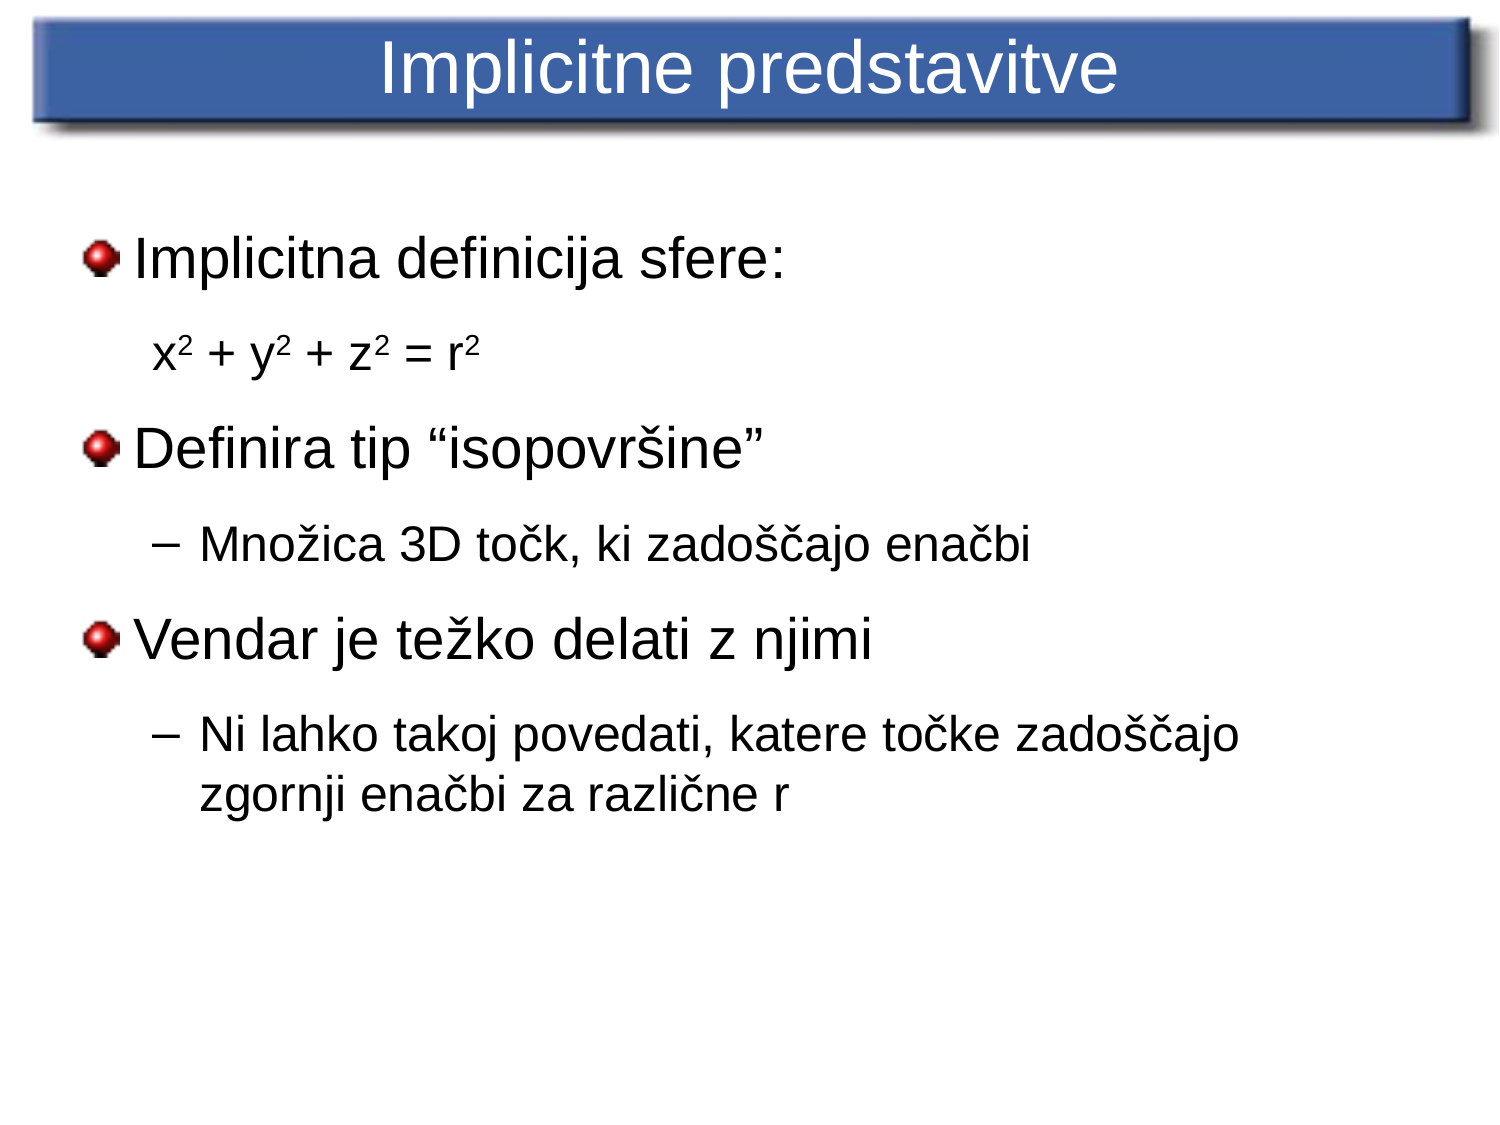

# Implicitne predstavitve
Implicitna definicija sfere:
x2 + y2 + z2 = r2
Definira tip “isopovršine”
Množica 3D točk, ki zadoščajo enačbi
Vendar je težko delati z njimi
Ni lahko takoj povedati, katere točke zadoščajo zgornji enačbi za različne r